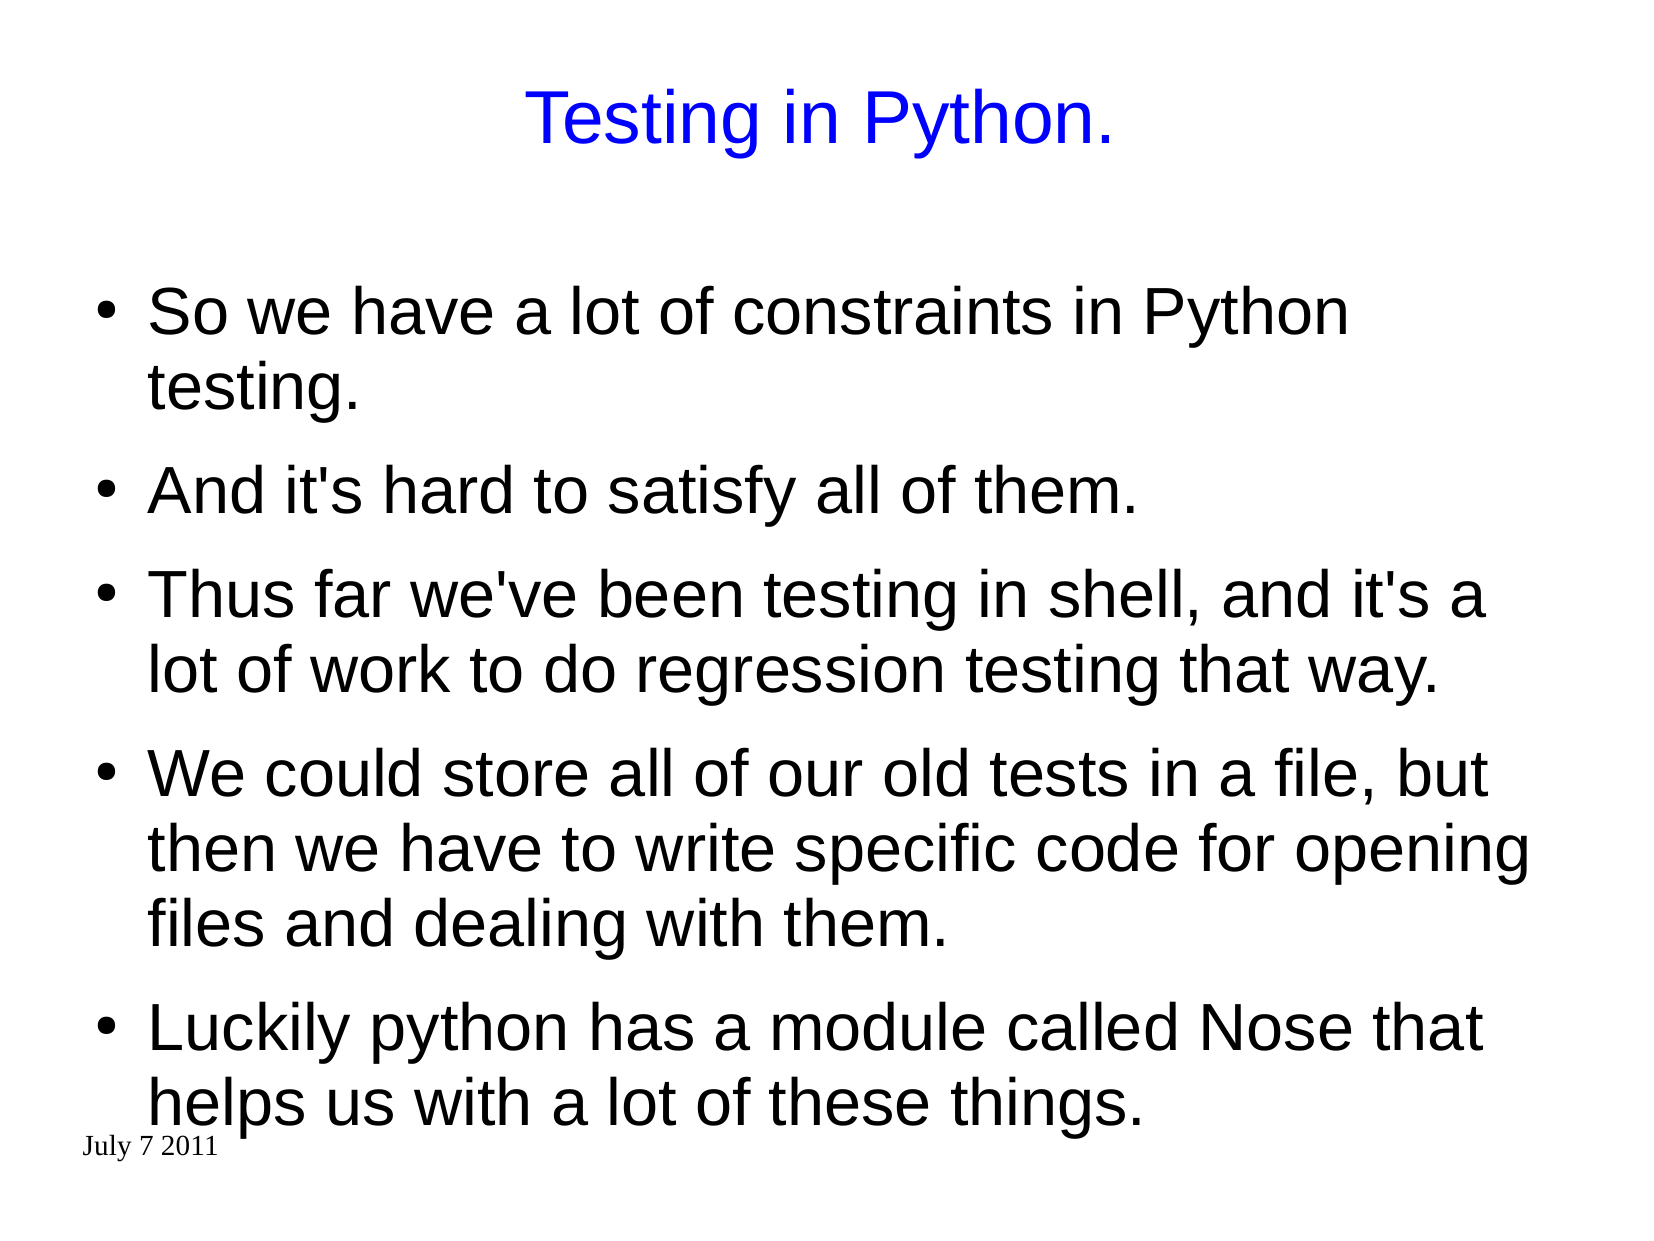

# Testing in Python.
So we have a lot of constraints in Python testing.
And it's hard to satisfy all of them.
Thus far we've been testing in shell, and it's a lot of work to do regression testing that way.
We could store all of our old tests in a file, but then we have to write specific code for opening files and dealing with them.
Luckily python has a module called Nose that helps us with a lot of these things.
July 7 2011